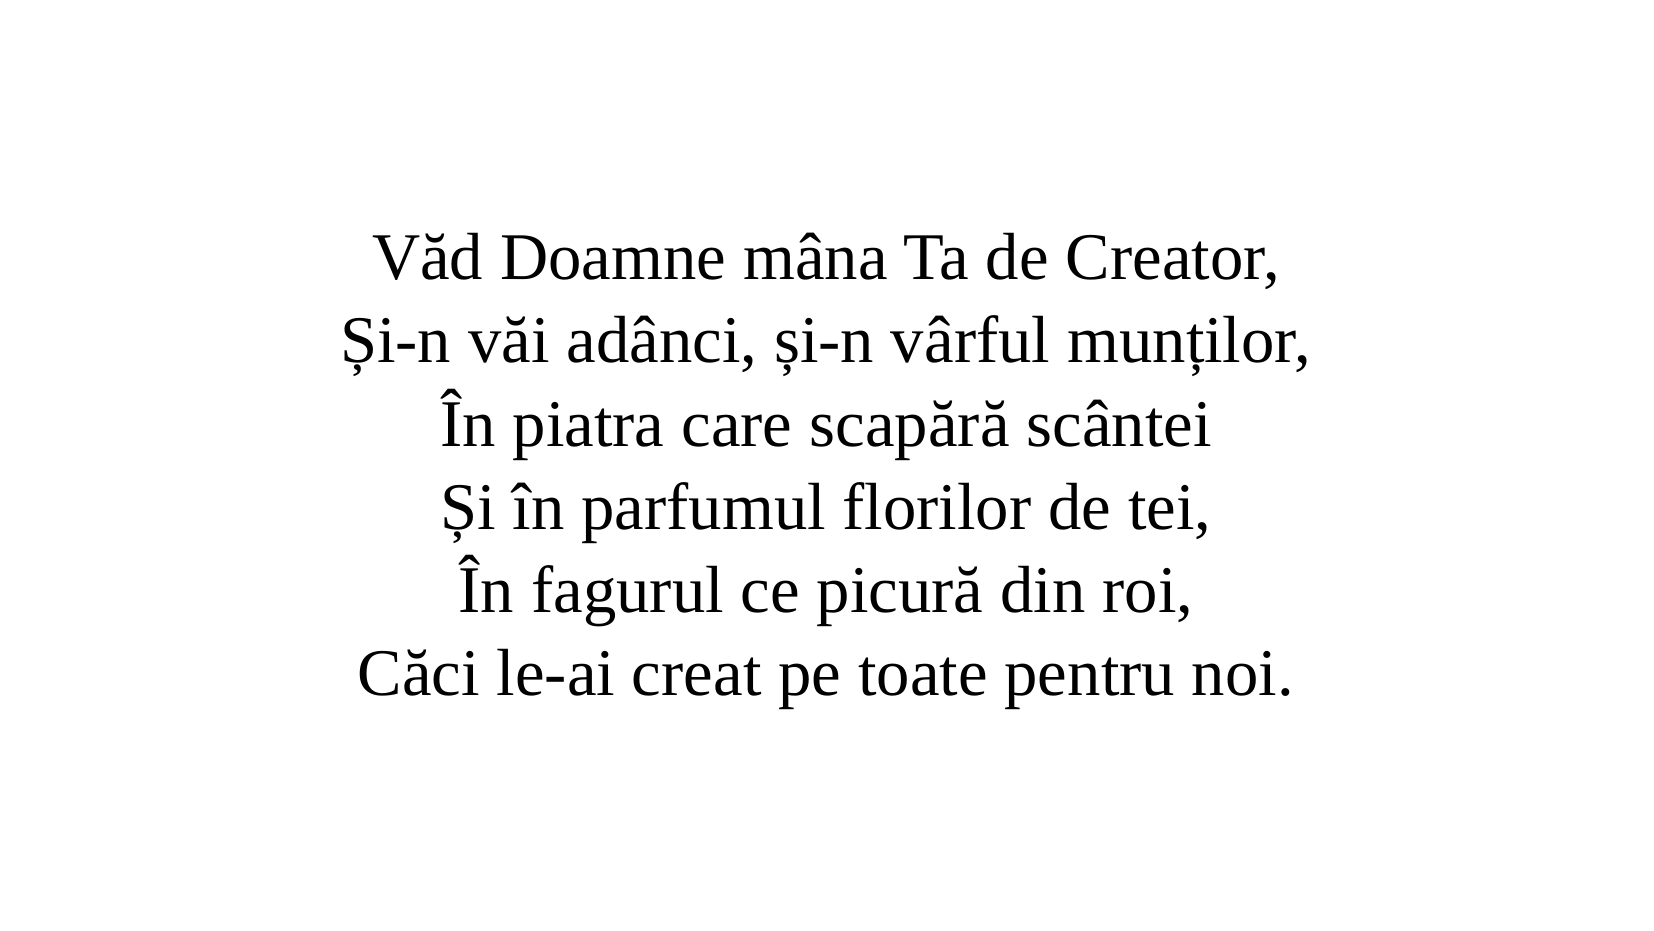

# Văd Doamne mâna Ta de Creator,
Și-n văi adânci, și-n vârful munților,
În piatra care scapără scântei
Și în parfumul florilor de tei,
În fagurul ce picură din roi,
Căci le-ai creat pe toate pentru noi.